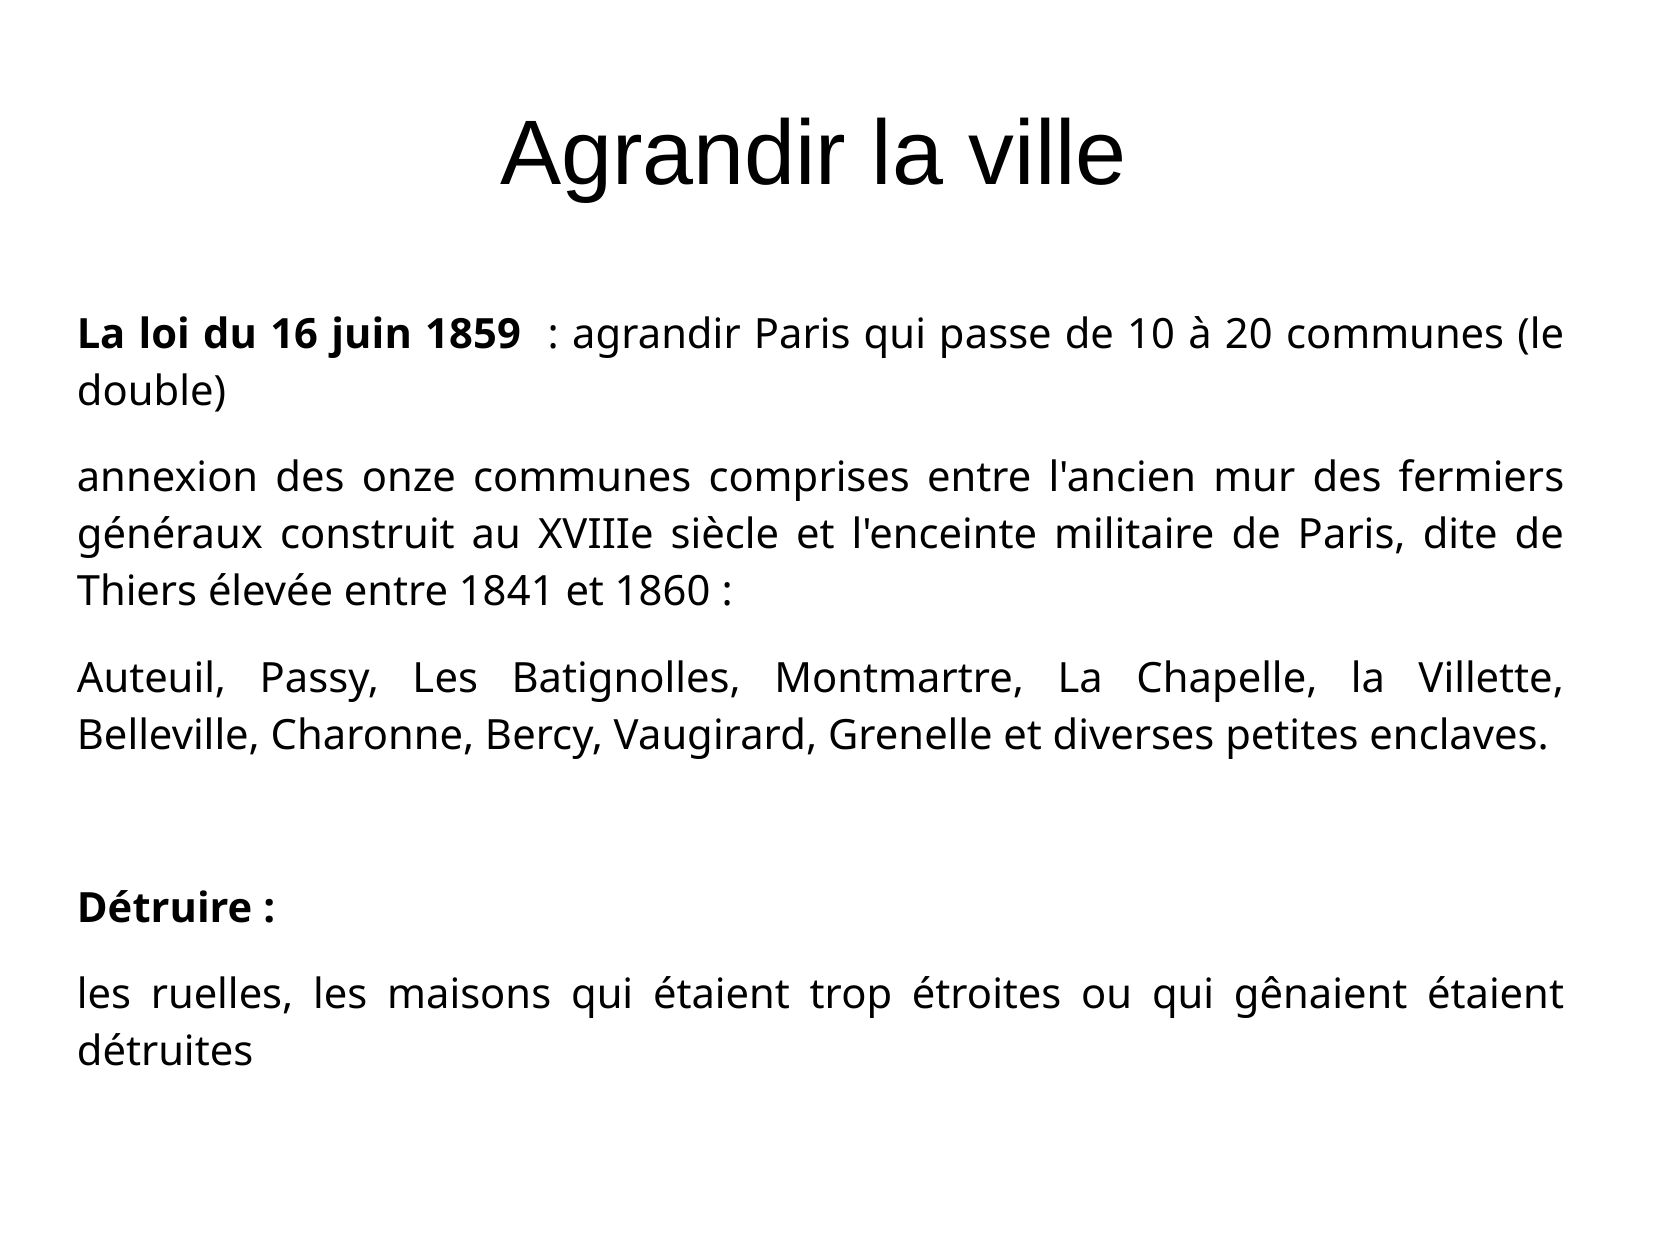

# Agrandir la ville
La loi du 16 juin 1859 : agrandir Paris qui passe de 10 à 20 communes (le double)
annexion des onze communes comprises entre l'ancien mur des fermiers généraux construit au XVIIIe siècle et l'enceinte militaire de Paris, dite de Thiers élevée entre 1841 et 1860 :
Auteuil, Passy, Les Batignolles, Montmartre, La Chapelle, la Villette, Belleville, Charonne, Bercy, Vaugirard, Grenelle et diverses petites enclaves.
Détruire :
les ruelles, les maisons qui étaient trop étroites ou qui gênaient étaient détruites